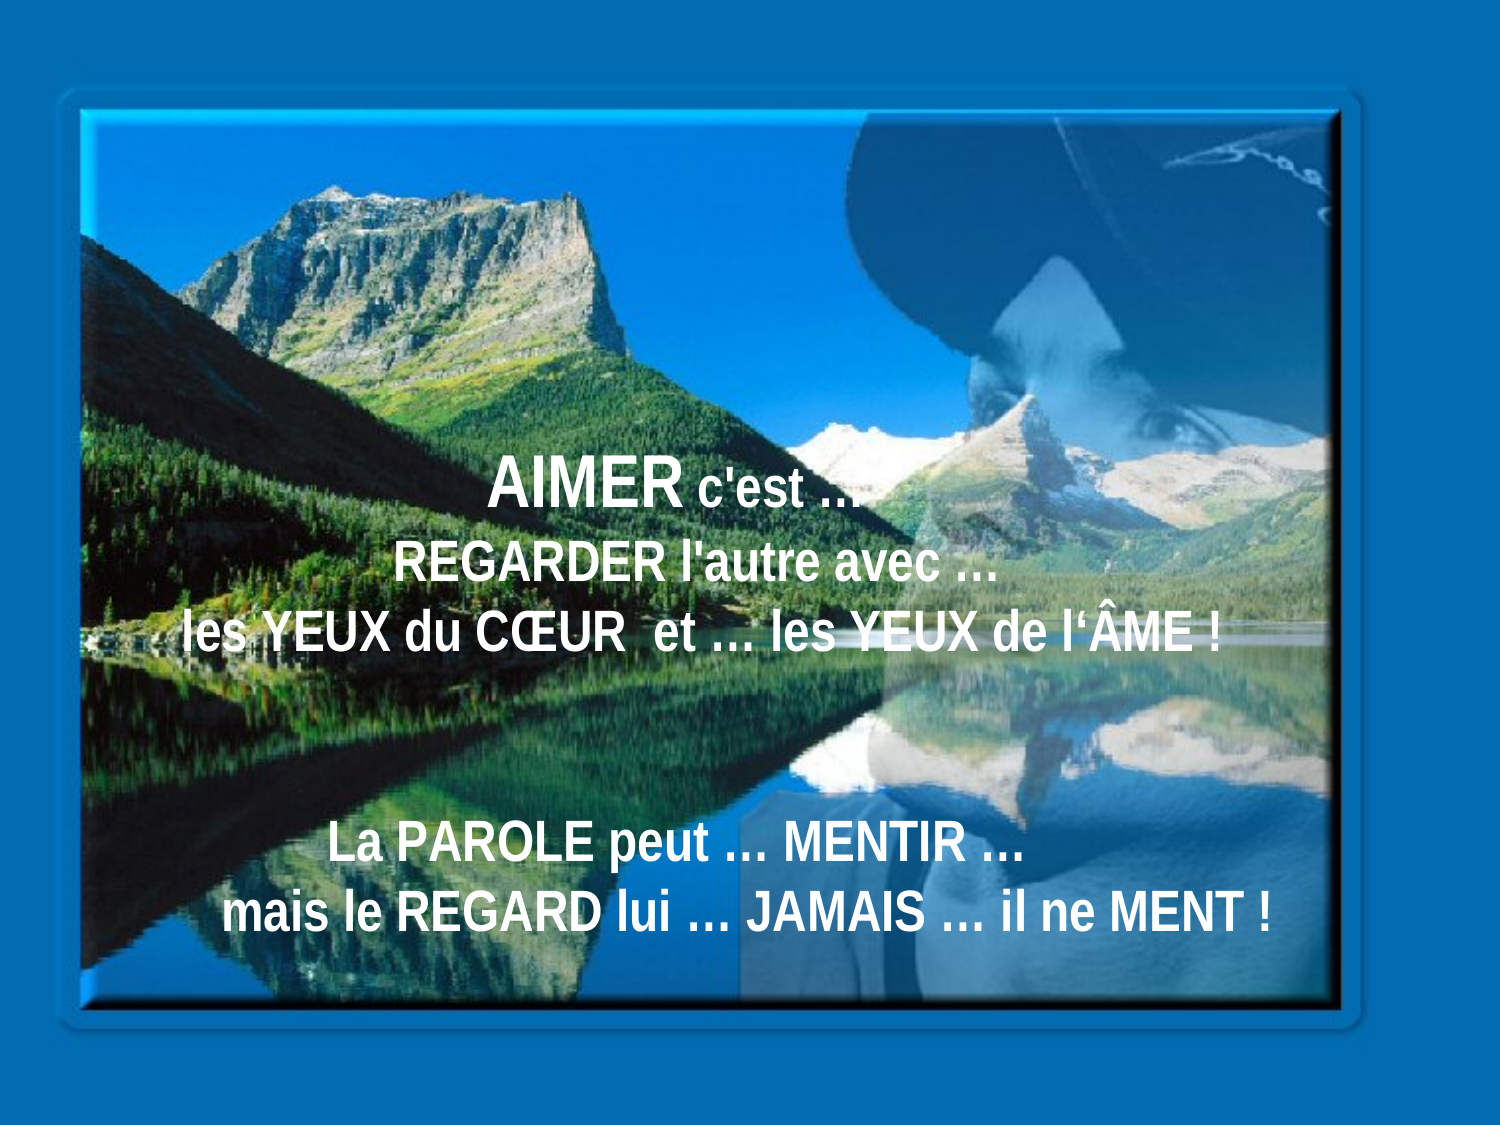

AIMER c'est …
 REGARDER l'autre avec …
 les YEUX du CŒUR et … les YEUX de l‘ÂME !
 La PAROLE peut … MENTIR …
 mais le REGARD lui … JAMAIS … il ne MENT !